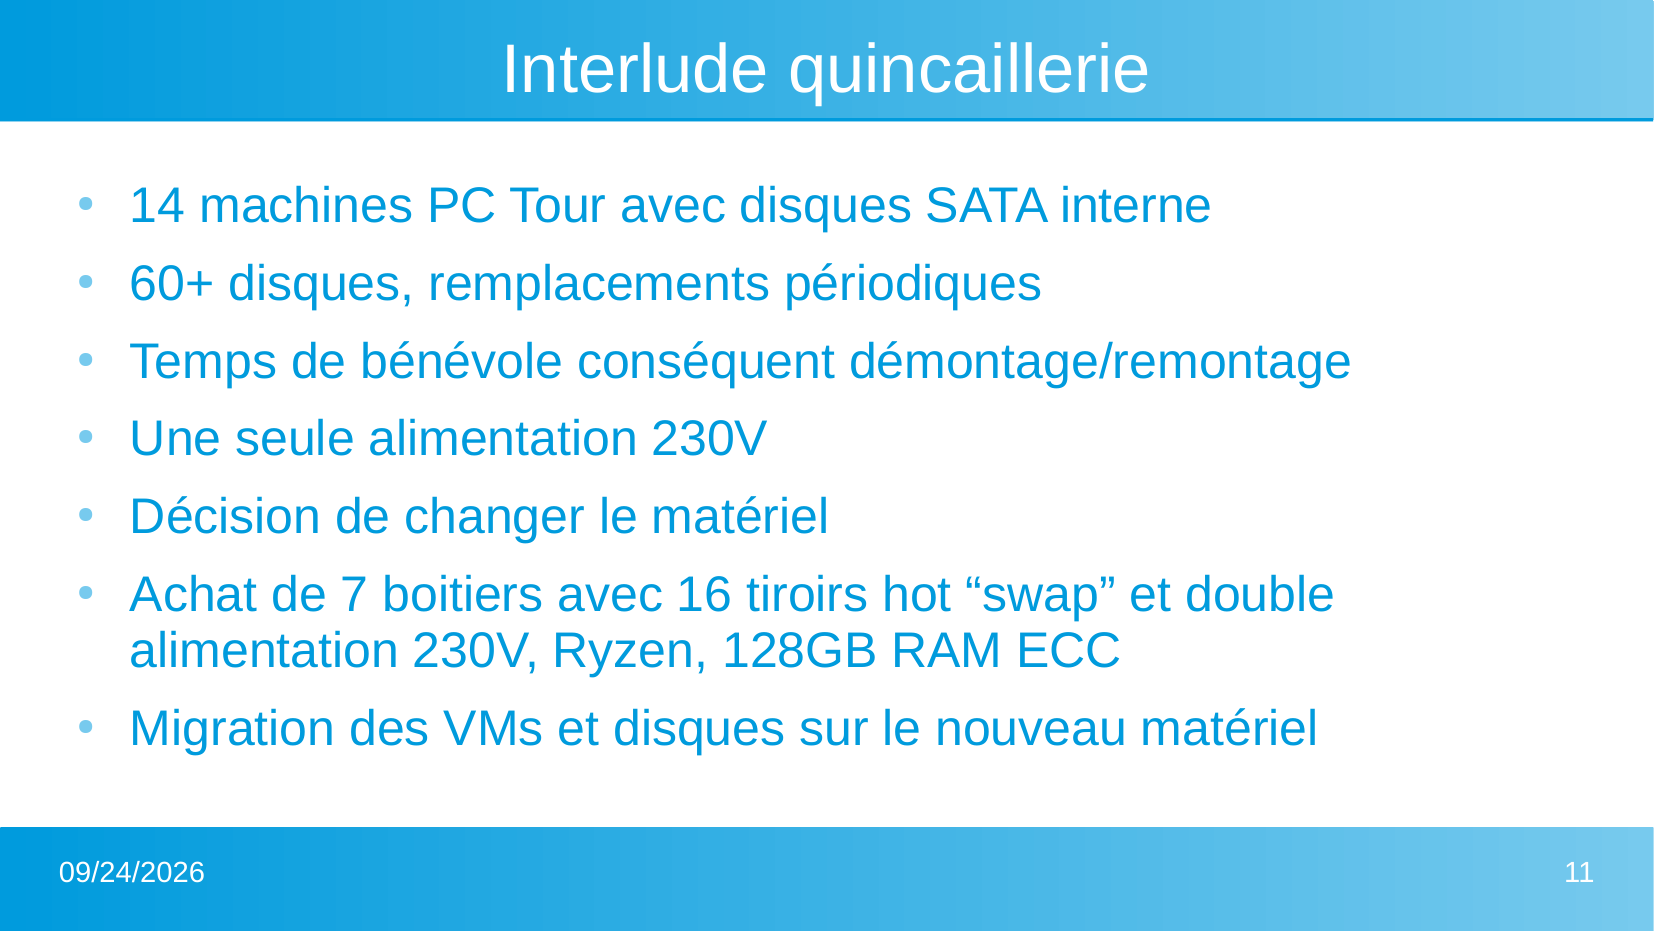

# Interlude quincaillerie
14 machines PC Tour avec disques SATA interne
60+ disques, remplacements périodiques
Temps de bénévole conséquent démontage/remontage
Une seule alimentation 230V
Décision de changer le matériel
Achat de 7 boitiers avec 16 tiroirs hot “swap” et double alimentation 230V, Ryzen, 128GB RAM ECC
Migration des VMs et disques sur le nouveau matériel
11